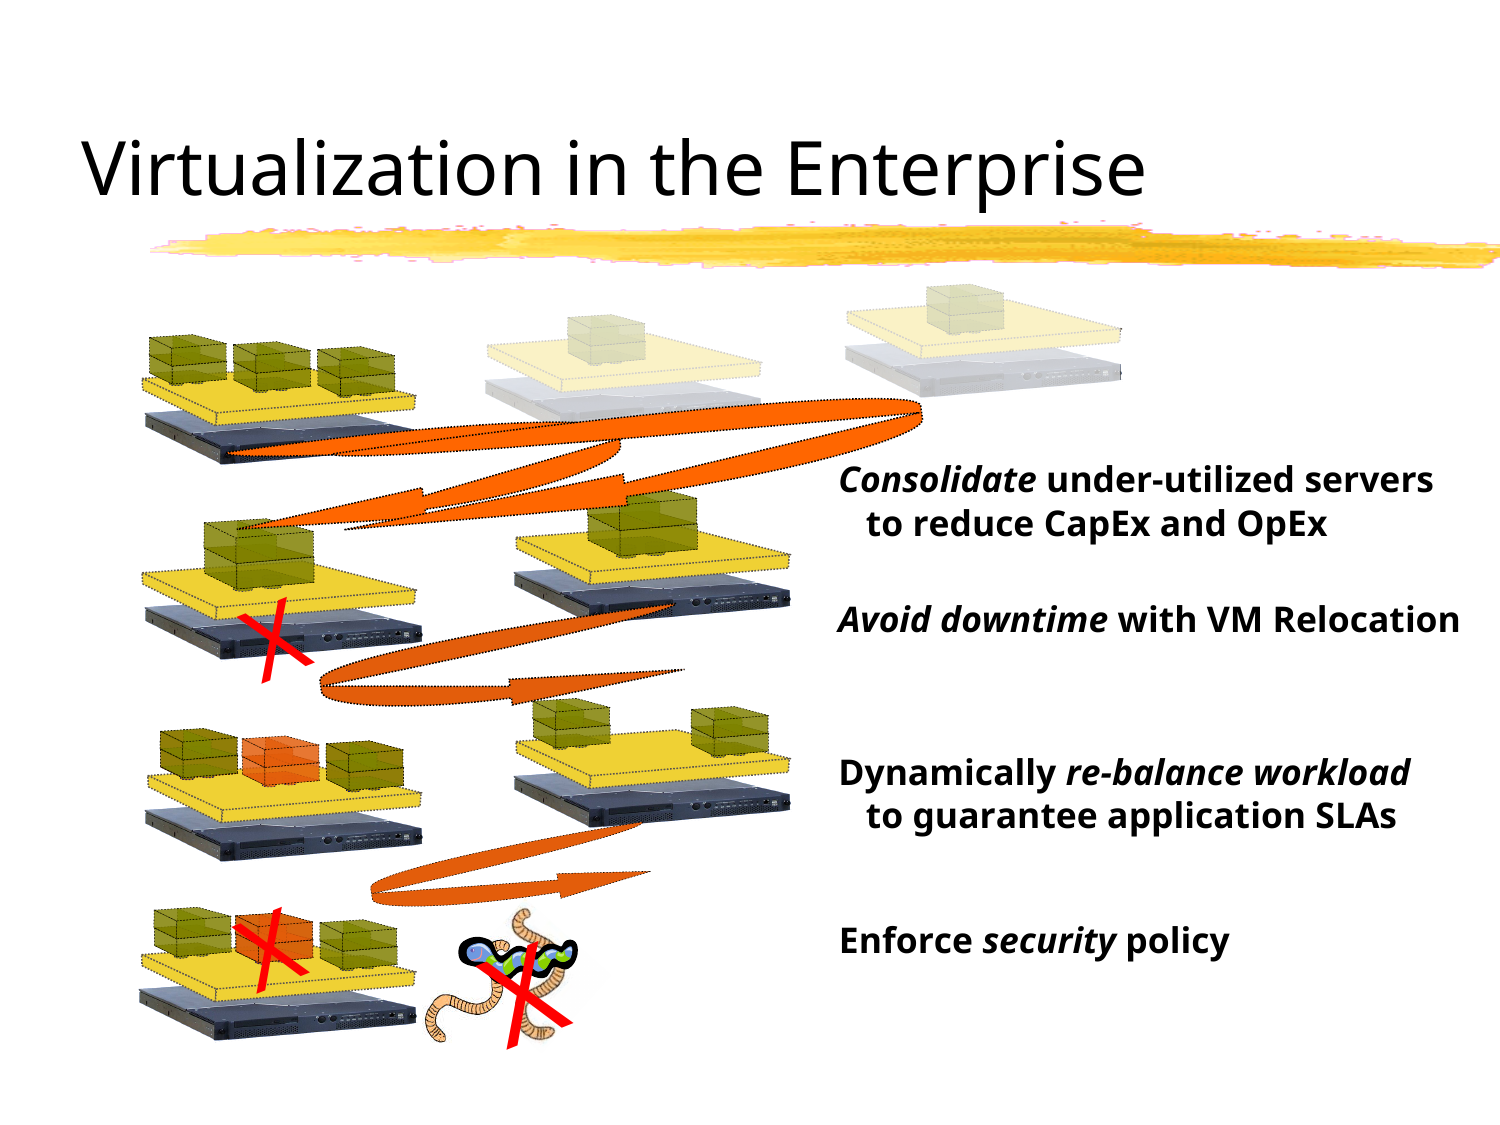

# Virtualization in the Enterprise
 Consolidate under-utilized servers
 to reduce CapEx and OpEx
X
 Avoid downtime with VM Relocation
 Dynamically re-balance workload
 to guarantee application SLAs
X
X
 Enforce security policy